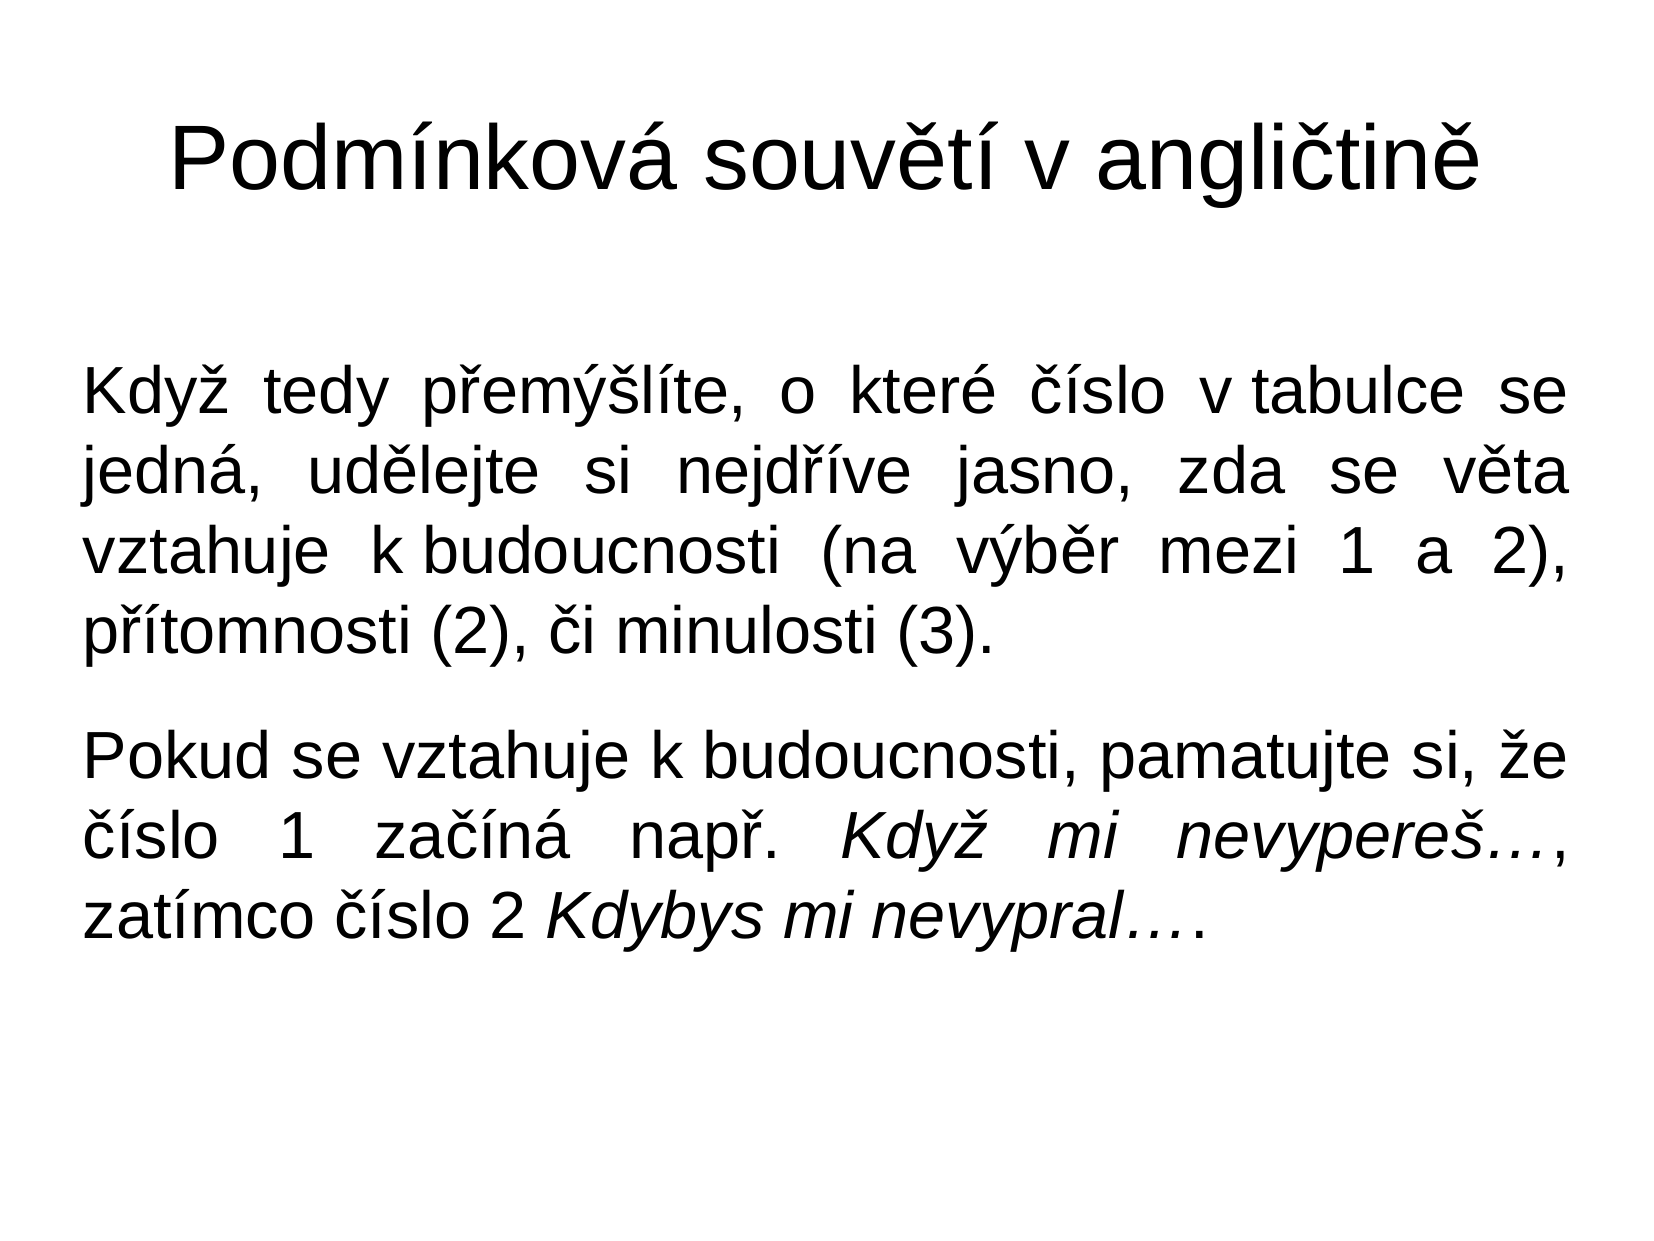

Podmínková souvětí v angličtině
Když tedy přemýšlíte, o které číslo v tabulce se jedná, udělejte si nejdříve jasno, zda se věta vztahuje k budoucnosti (na výběr mezi 1 a 2), přítomnosti (2), či minulosti (3).
Pokud se vztahuje k budoucnosti, pamatujte si, že číslo 1 začíná např. Když mi nevypereš…, zatímco číslo 2 Kdybys mi nevypral….